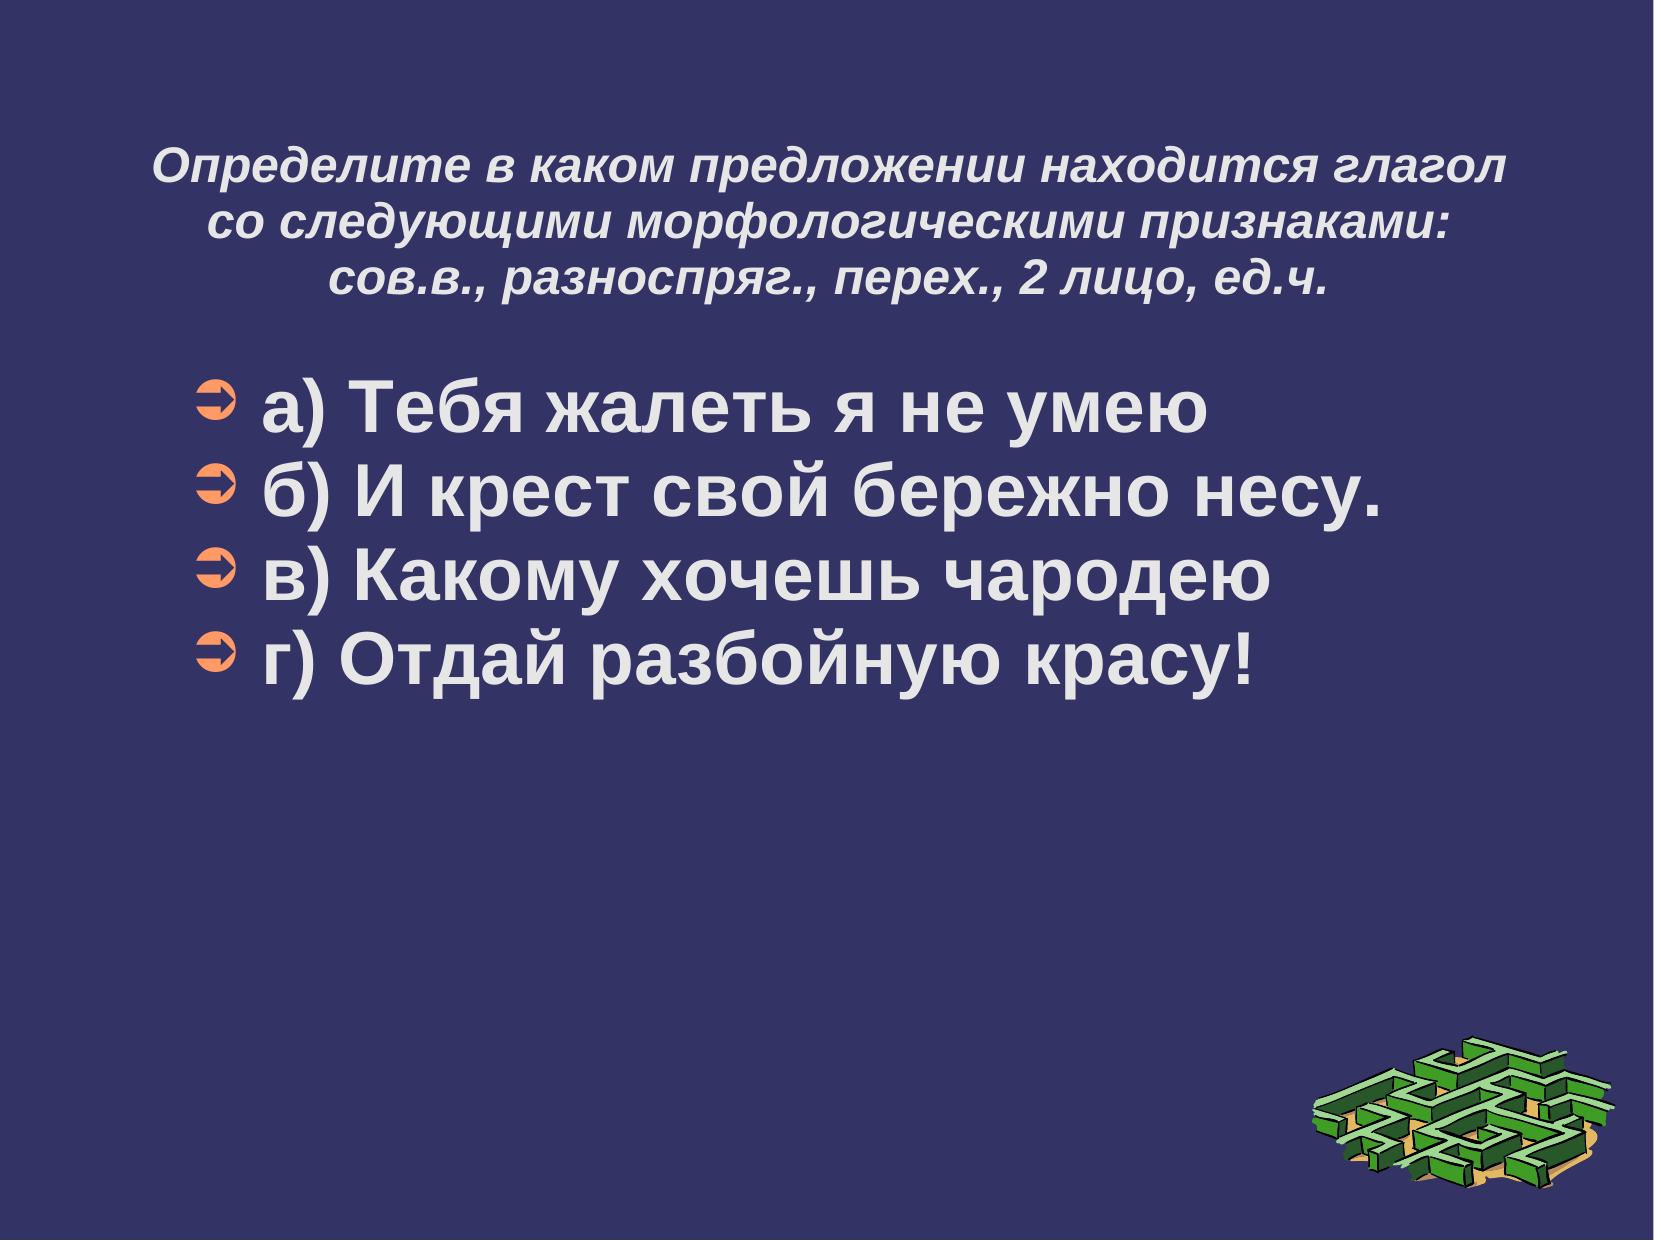

# Определите в каком предложении находится глагол со следующими морфологическими признаками: сов.в., разноспряг., перех., 2 лицо, ед.ч.
а) Тебя жалеть я не умею
б) И крест свой бережно несу.
в) Какому хочешь чародею
г) Отдай разбойную красу!